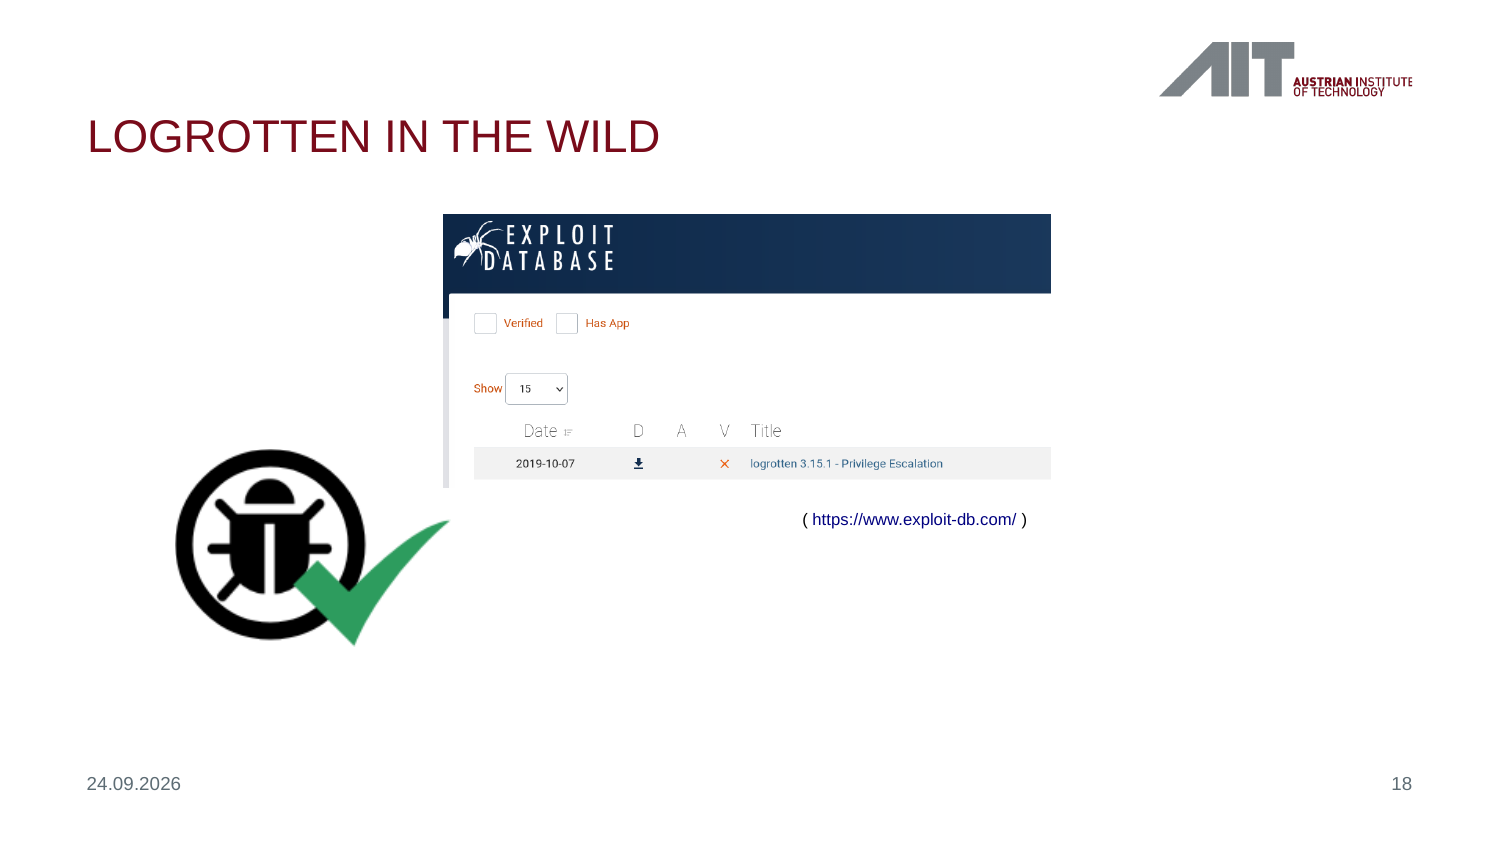

Logrotten in the wild
#
( https://www.exploit-db.com/ )